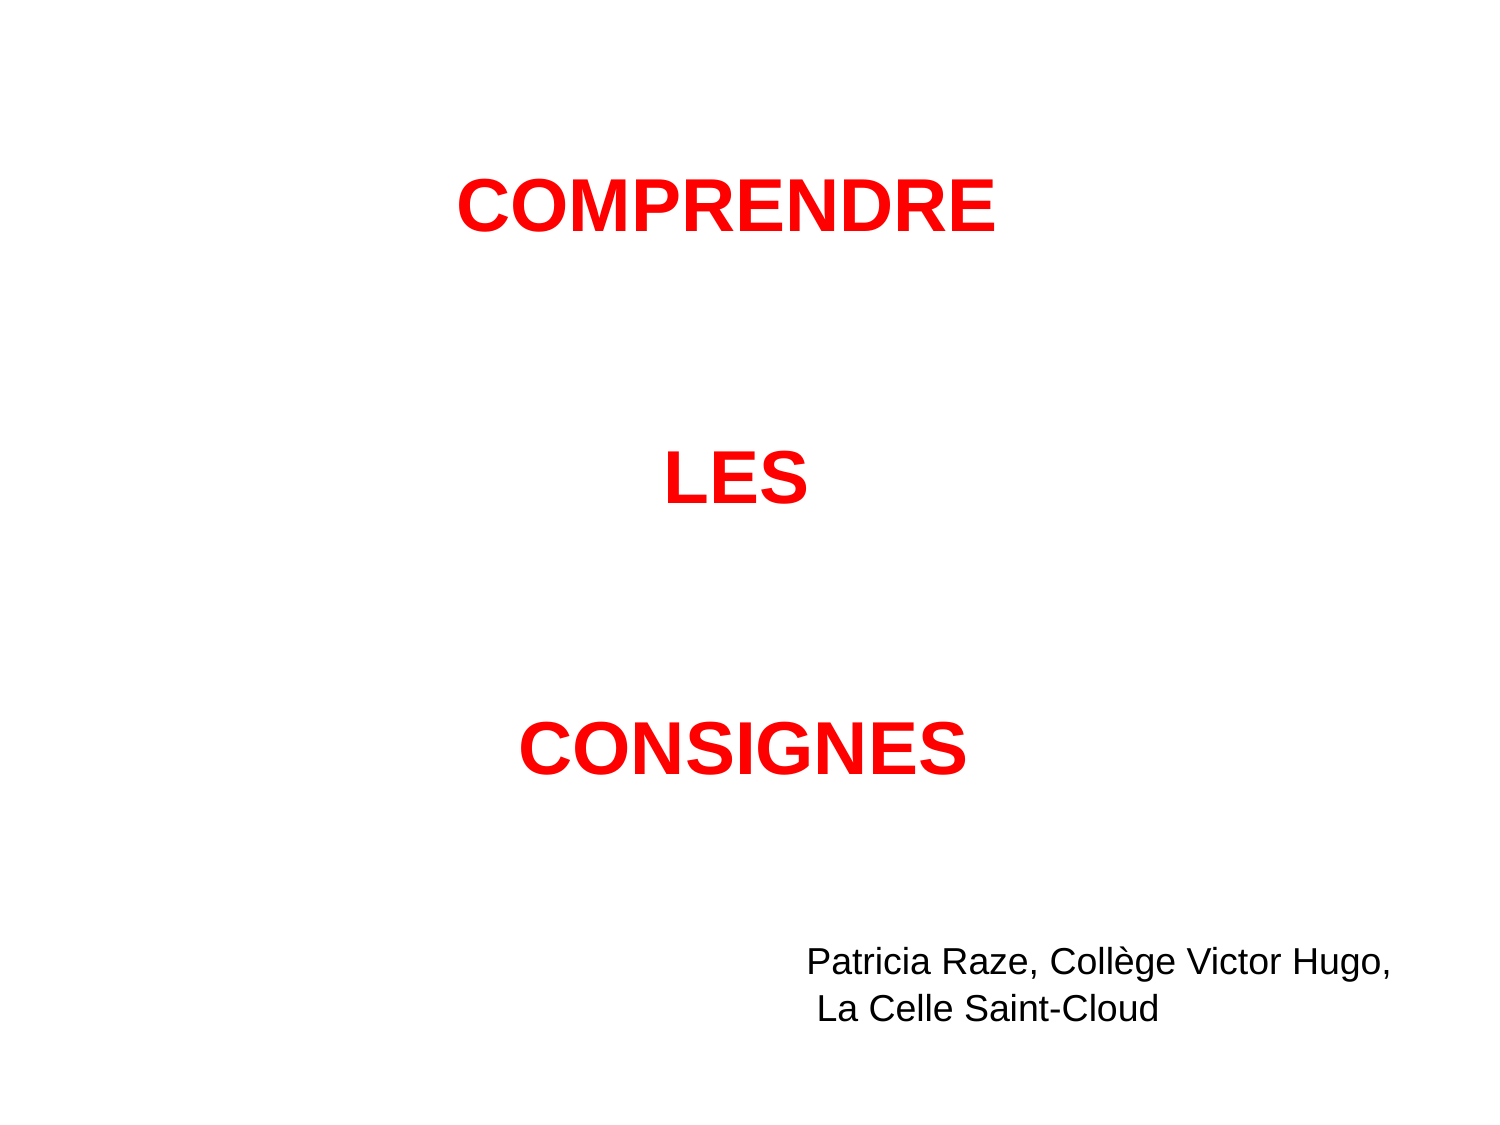

COMPRENDRE
 LES
 CONSIGNES
Patricia Raze, Collège Victor Hugo,
 La Celle Saint-Cloud